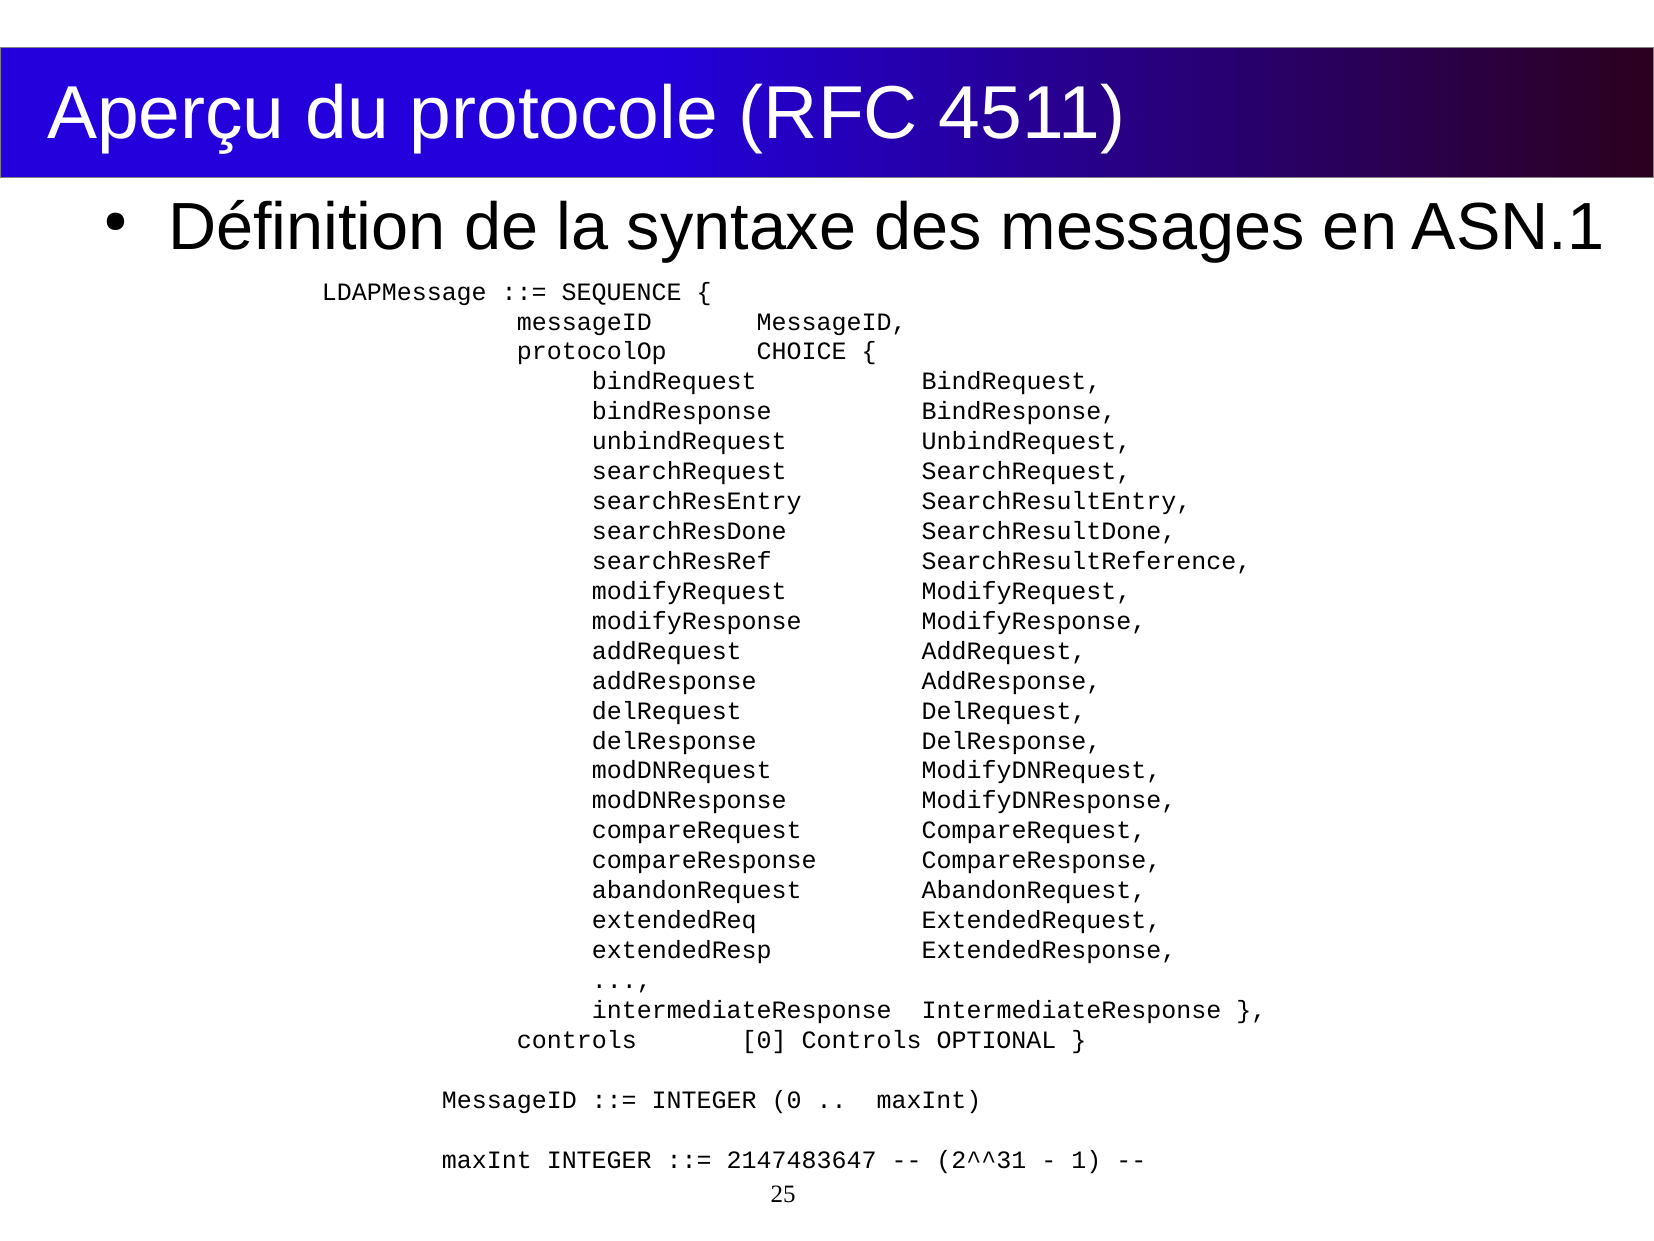

# Aperçu du protocole (RFC 4511)
Définition de la syntaxe des messages en ASN.1
LDAPMessage ::= SEQUENCE {
 messageID MessageID,
 protocolOp CHOICE {
 bindRequest BindRequest,
 bindResponse BindResponse,
 unbindRequest UnbindRequest,
 searchRequest SearchRequest,
 searchResEntry SearchResultEntry,
 searchResDone SearchResultDone,
 searchResRef SearchResultReference,
 modifyRequest ModifyRequest,
 modifyResponse ModifyResponse,
 addRequest AddRequest,
 addResponse AddResponse,
 delRequest DelRequest,
 delResponse DelResponse,
 modDNRequest ModifyDNRequest,
 modDNResponse ModifyDNResponse,
 compareRequest CompareRequest,
 compareResponse CompareResponse,
 abandonRequest AbandonRequest,
 extendedReq ExtendedRequest,
 extendedResp ExtendedResponse,
 ...,
 intermediateResponse IntermediateResponse },
 controls [0] Controls OPTIONAL }
 MessageID ::= INTEGER (0 .. maxInt)
 maxInt INTEGER ::= 2147483647 -- (2^^31 - 1) --